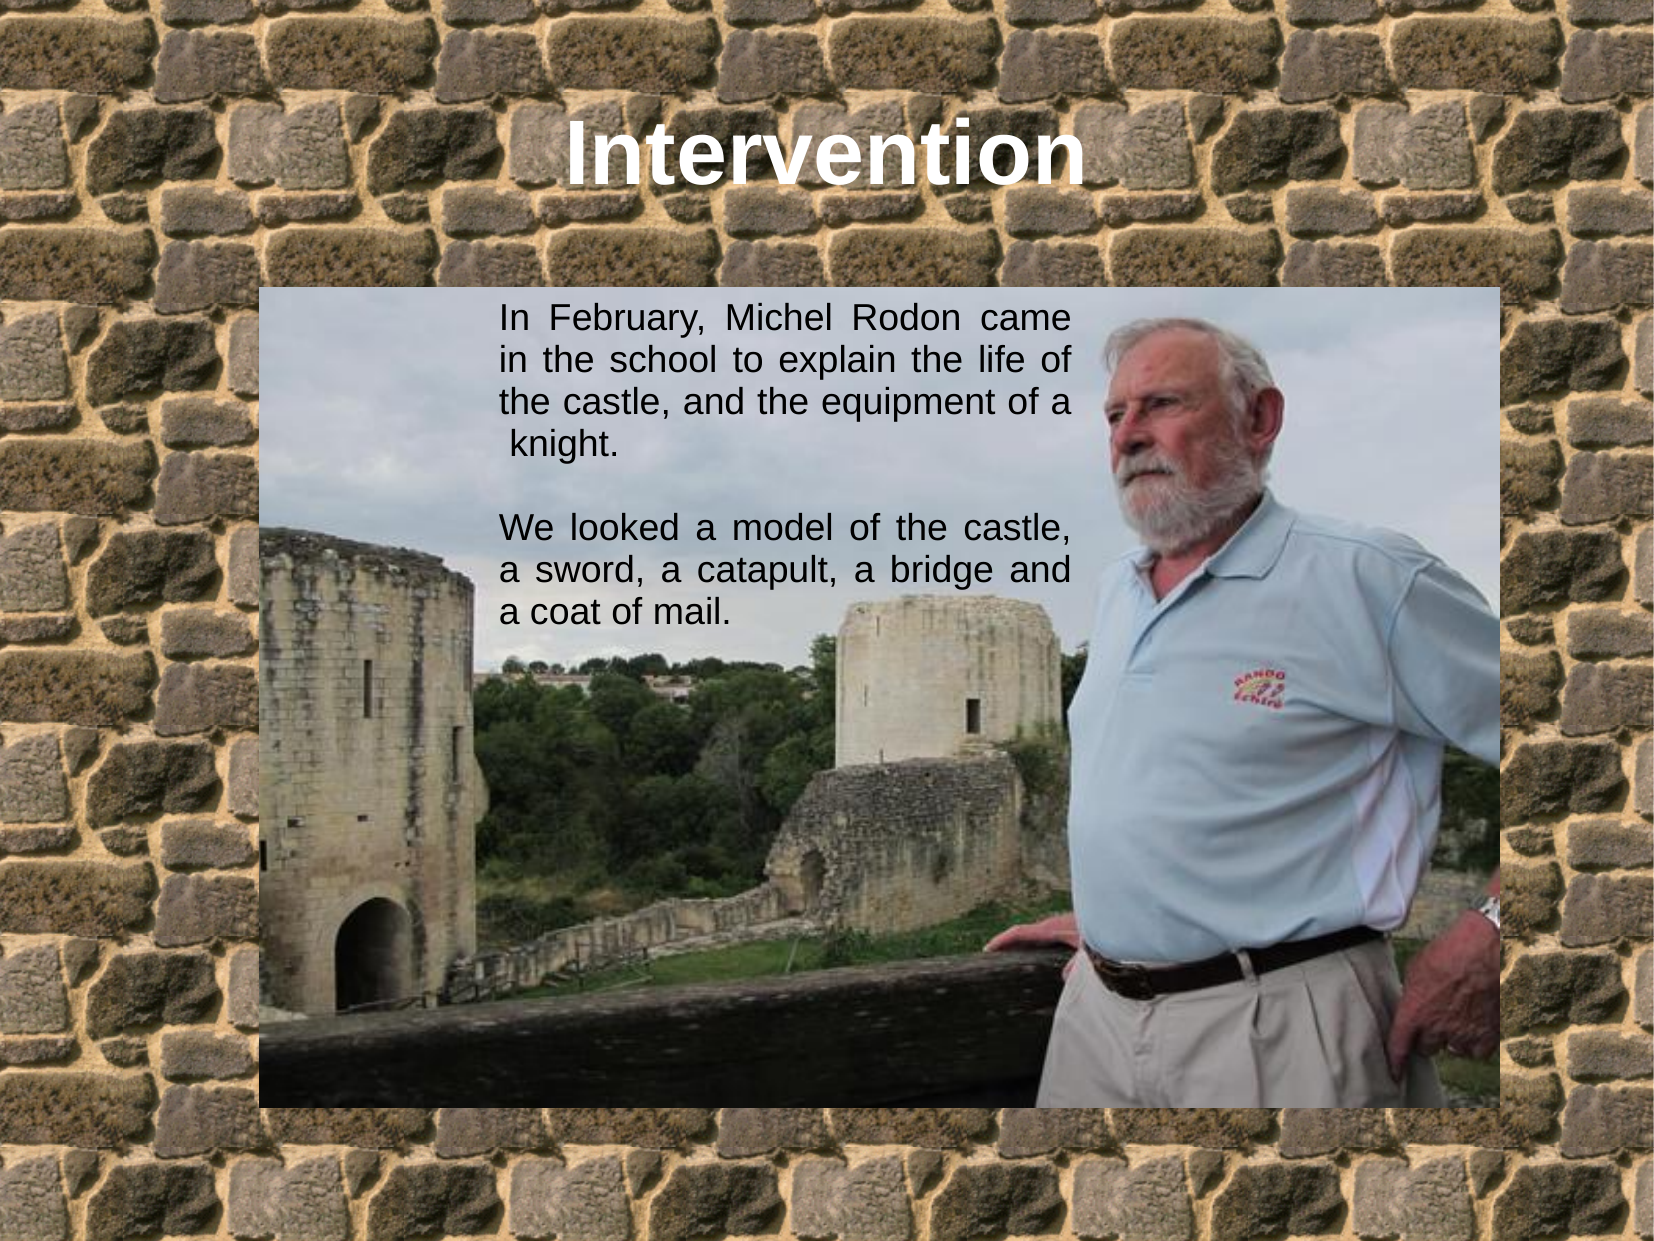

# Intervention
In February, Michel Rodon came in the school to explain the life of the castle, and the equipment of a knight.
We looked a model of the castle, a sword, a catapult, a bridge and a coat of mail.